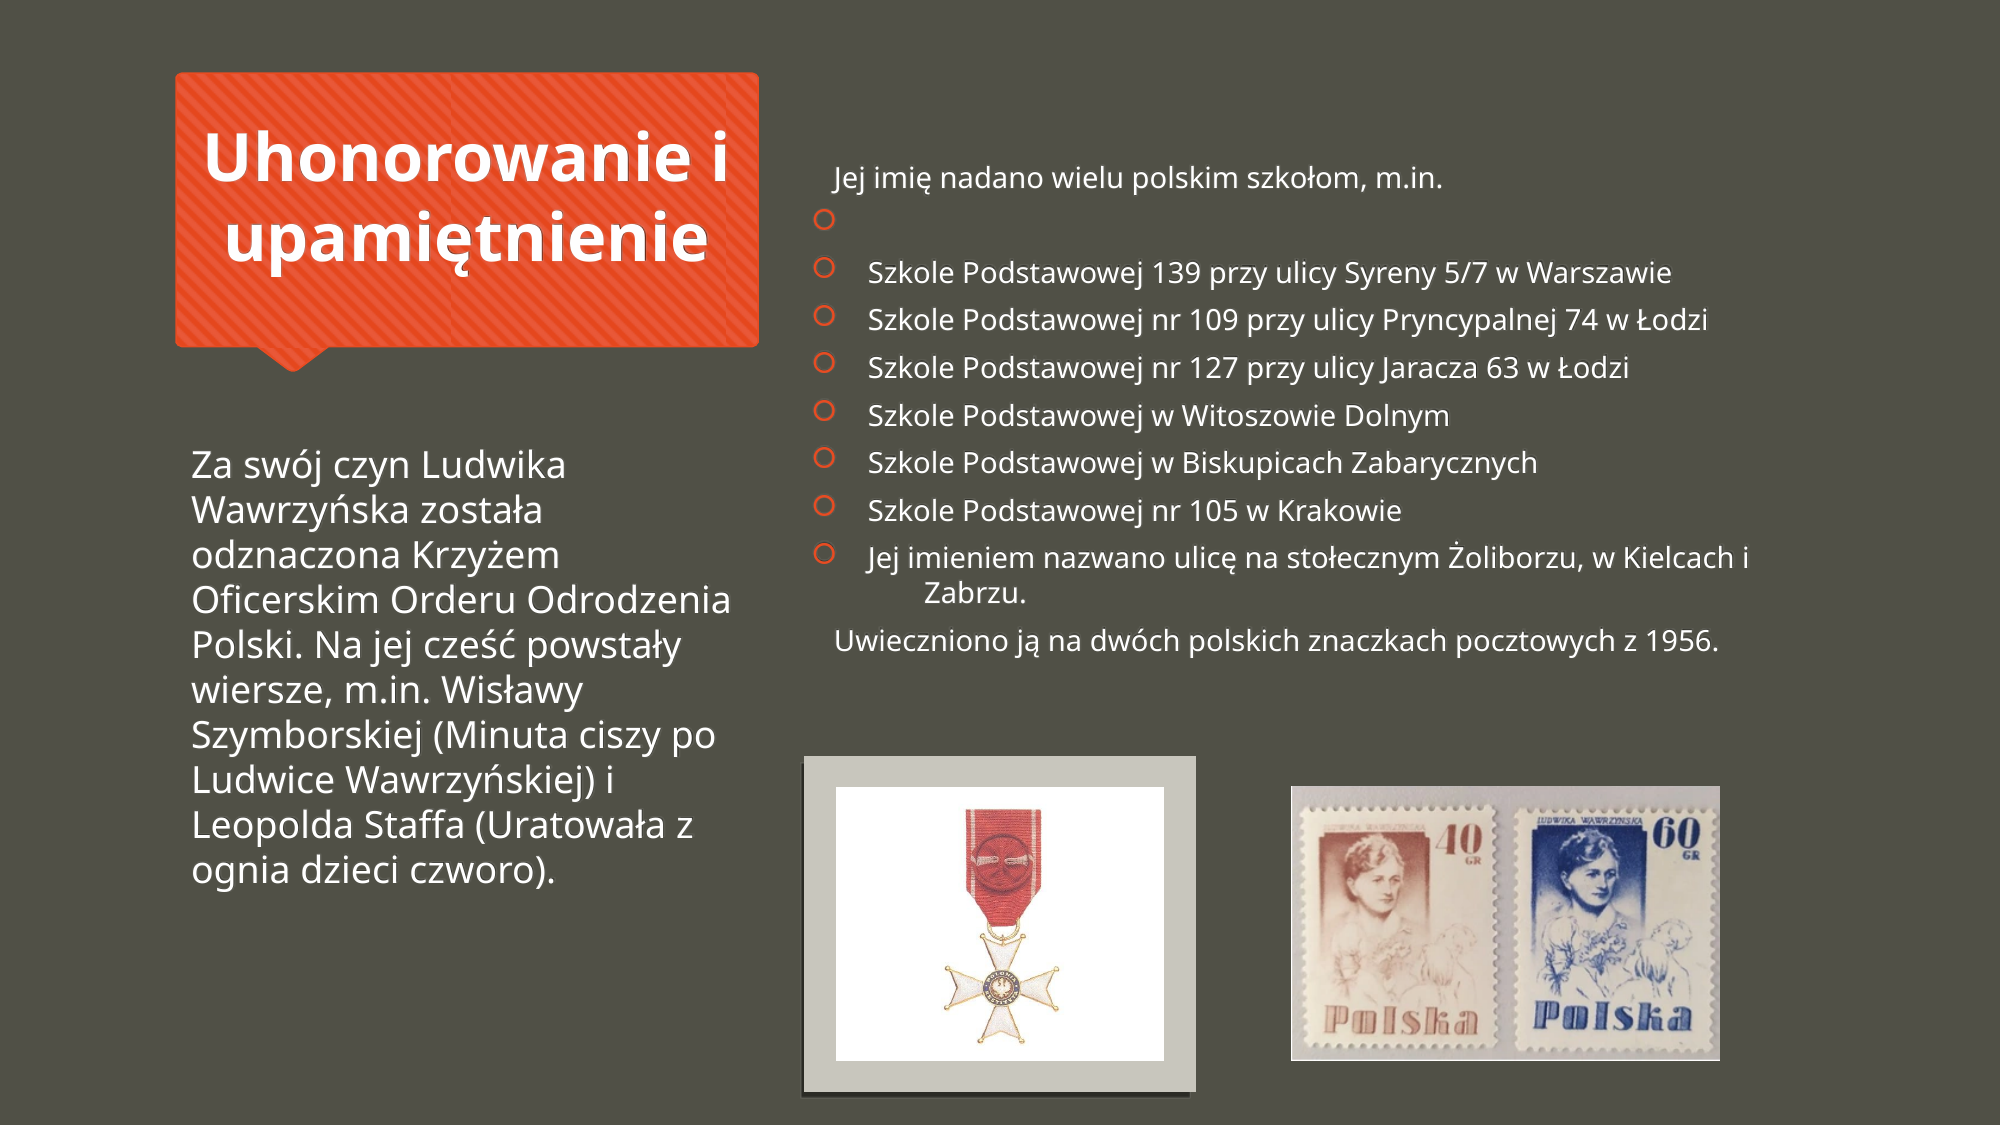

# Uhonorowanie i upamiętnienie
 Jej imię nadano wielu polskim szkołom, m.in.
Szkole Podstawowej 139 przy ulicy Syreny 5/7 w Warszawie
Szkole Podstawowej nr 109 przy ulicy Pryncypalnej 74 w Łodzi
Szkole Podstawowej nr 127 przy ulicy Jaracza 63 w Łodzi
Szkole Podstawowej w Witoszowie Dolnym
Szkole Podstawowej w Biskupicach Zabarycznych
Szkole Podstawowej nr 105 w Krakowie
Jej imieniem nazwano ulicę na stołecznym Żoliborzu, w Kielcach i Zabrzu.
 Uwieczniono ją na dwóch polskich znaczkach pocztowych z 1956.
Za swój czyn Ludwika Wawrzyńska została odznaczona Krzyżem Oficerskim Orderu Odrodzenia Polski. Na jej cześć powstały wiersze, m.in. Wisławy Szymborskiej (Minuta ciszy po Ludwice Wawrzyńskiej) i Leopolda Staffa (Uratowała z ognia dzieci czworo).